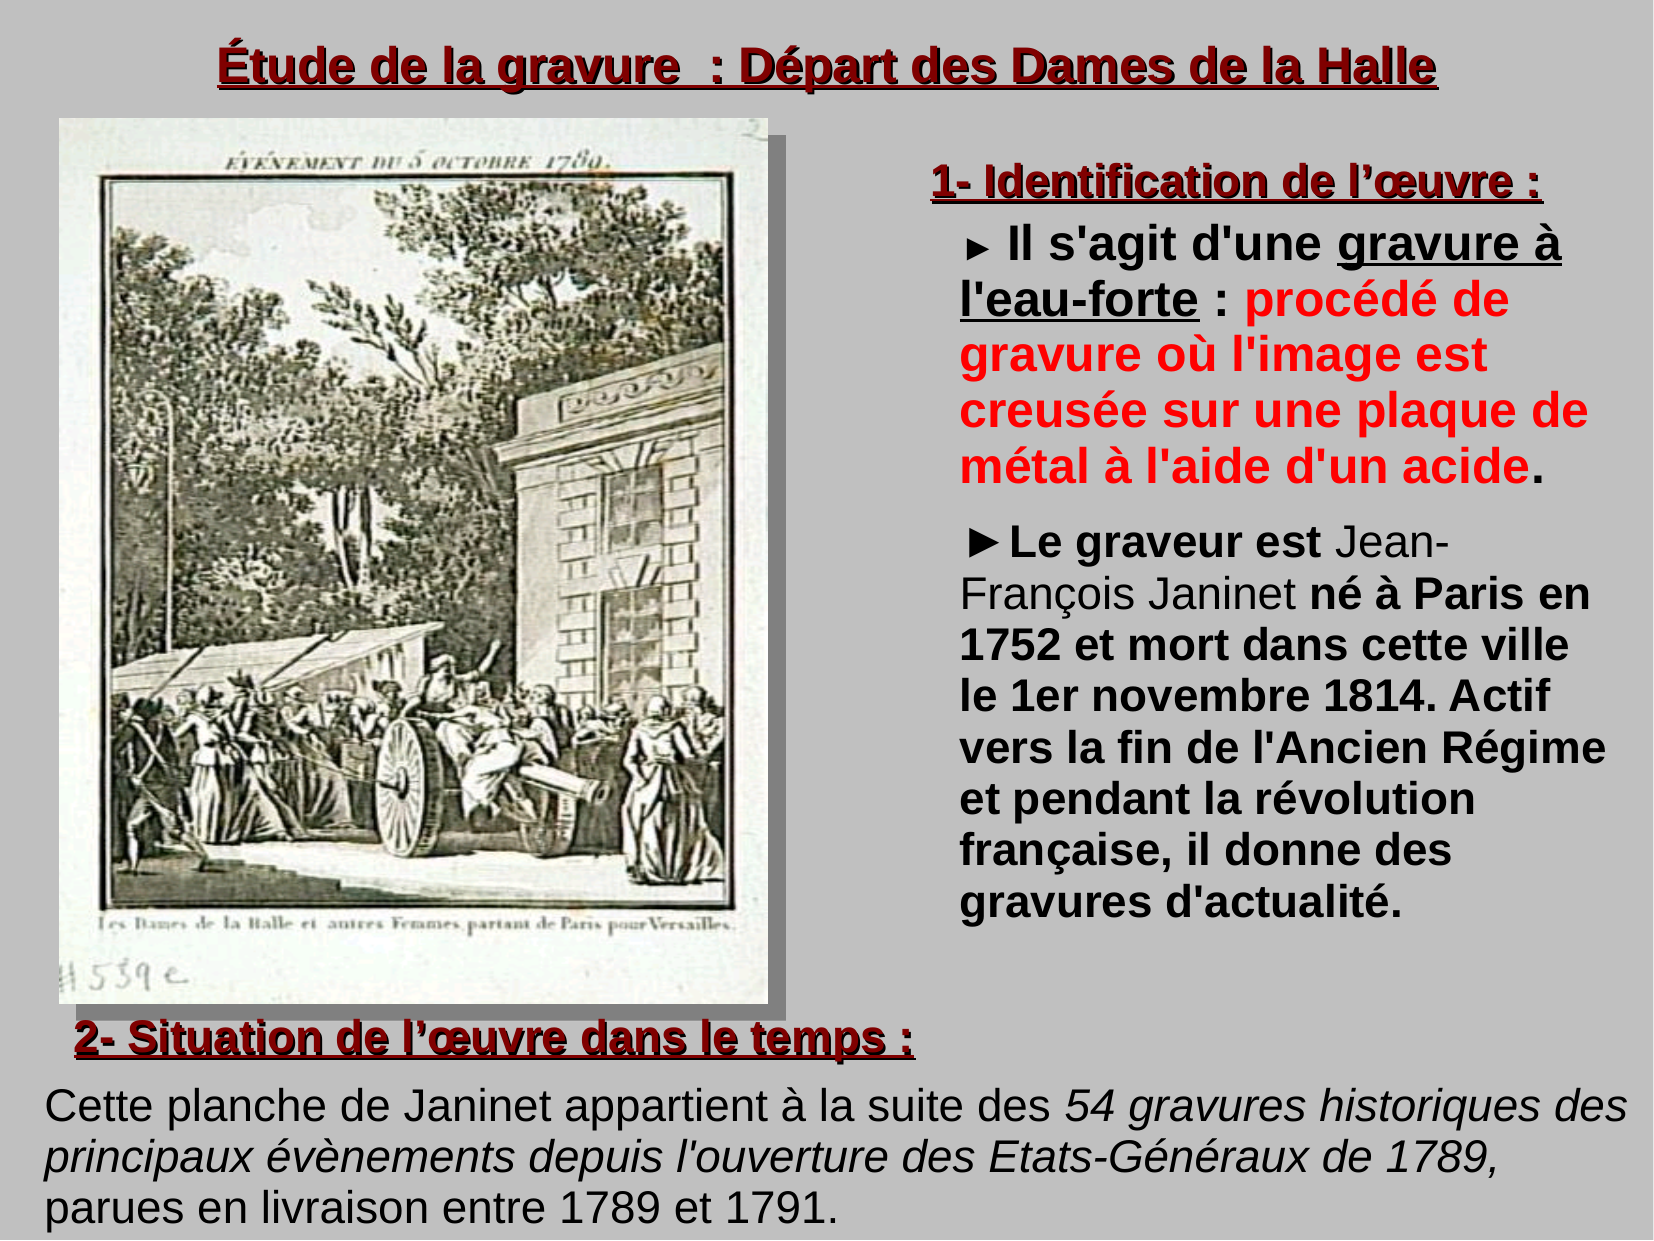

Étude de la gravure : Départ des Dames de la Halle
1- Identification de l’œuvre :
► Il s'agit d'une gravure à l'eau-forte : procédé de gravure où l'image est creusée sur une plaque de métal à l'aide d'un acide.
►Le graveur est Jean-François Janinet né à Paris en 1752 et mort dans cette ville le 1er novembre 1814. Actif vers la fin de l'Ancien Régime et pendant la révolution française, il donne des gravures d'actualité.
2- Situation de l’œuvre dans le temps :
Cette planche de Janinet appartient à la suite des 54 gravures historiques des principaux évènements depuis l'ouverture des Etats-Généraux de 1789, parues en livraison entre 1789 et 1791.